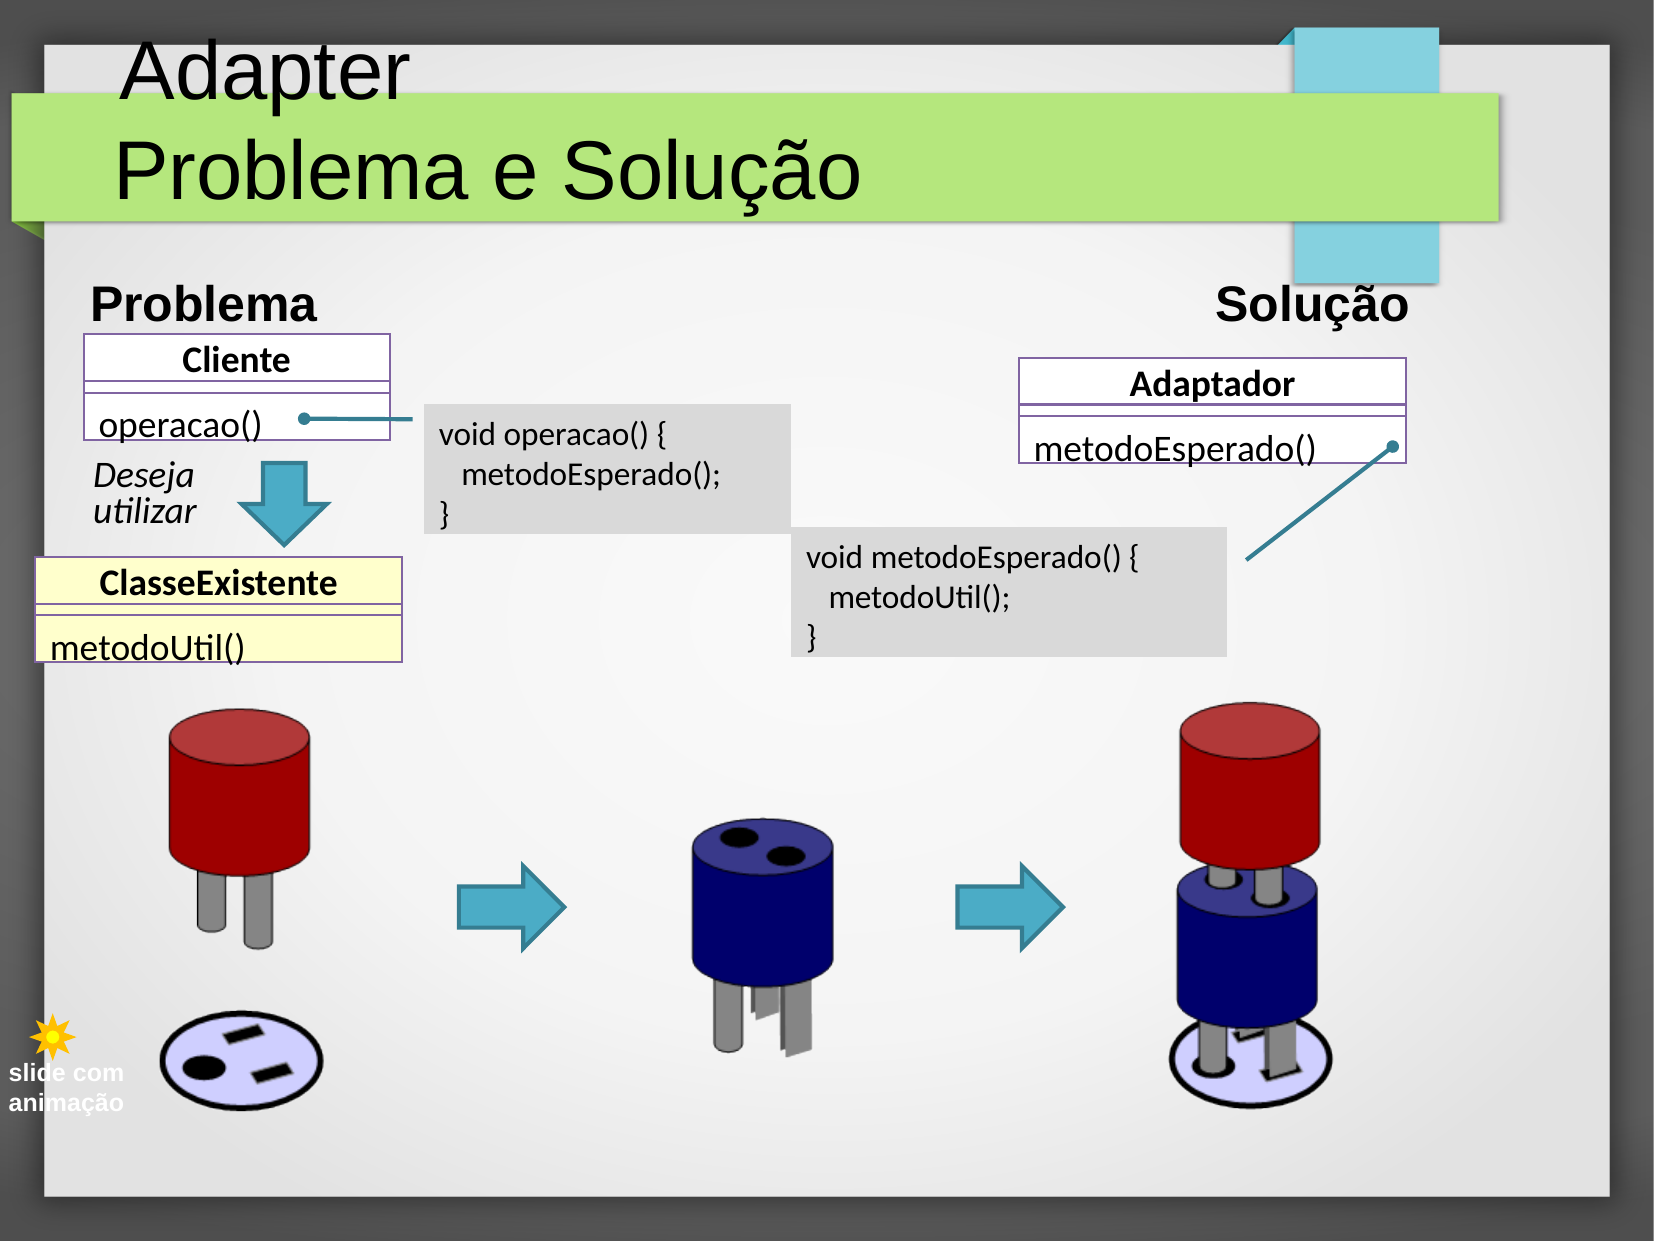

# Adapter Problema e Solução
Problema
Solução
Cliente
operacao()
void operacao() {
 metodoEsperado();
}
ClasseExistente
metodoUtil()
Adaptador
metodoEsperado()
void metodoEsperado() {
 metodoUtil();
}
Deseja
utilizar
slide com
animação